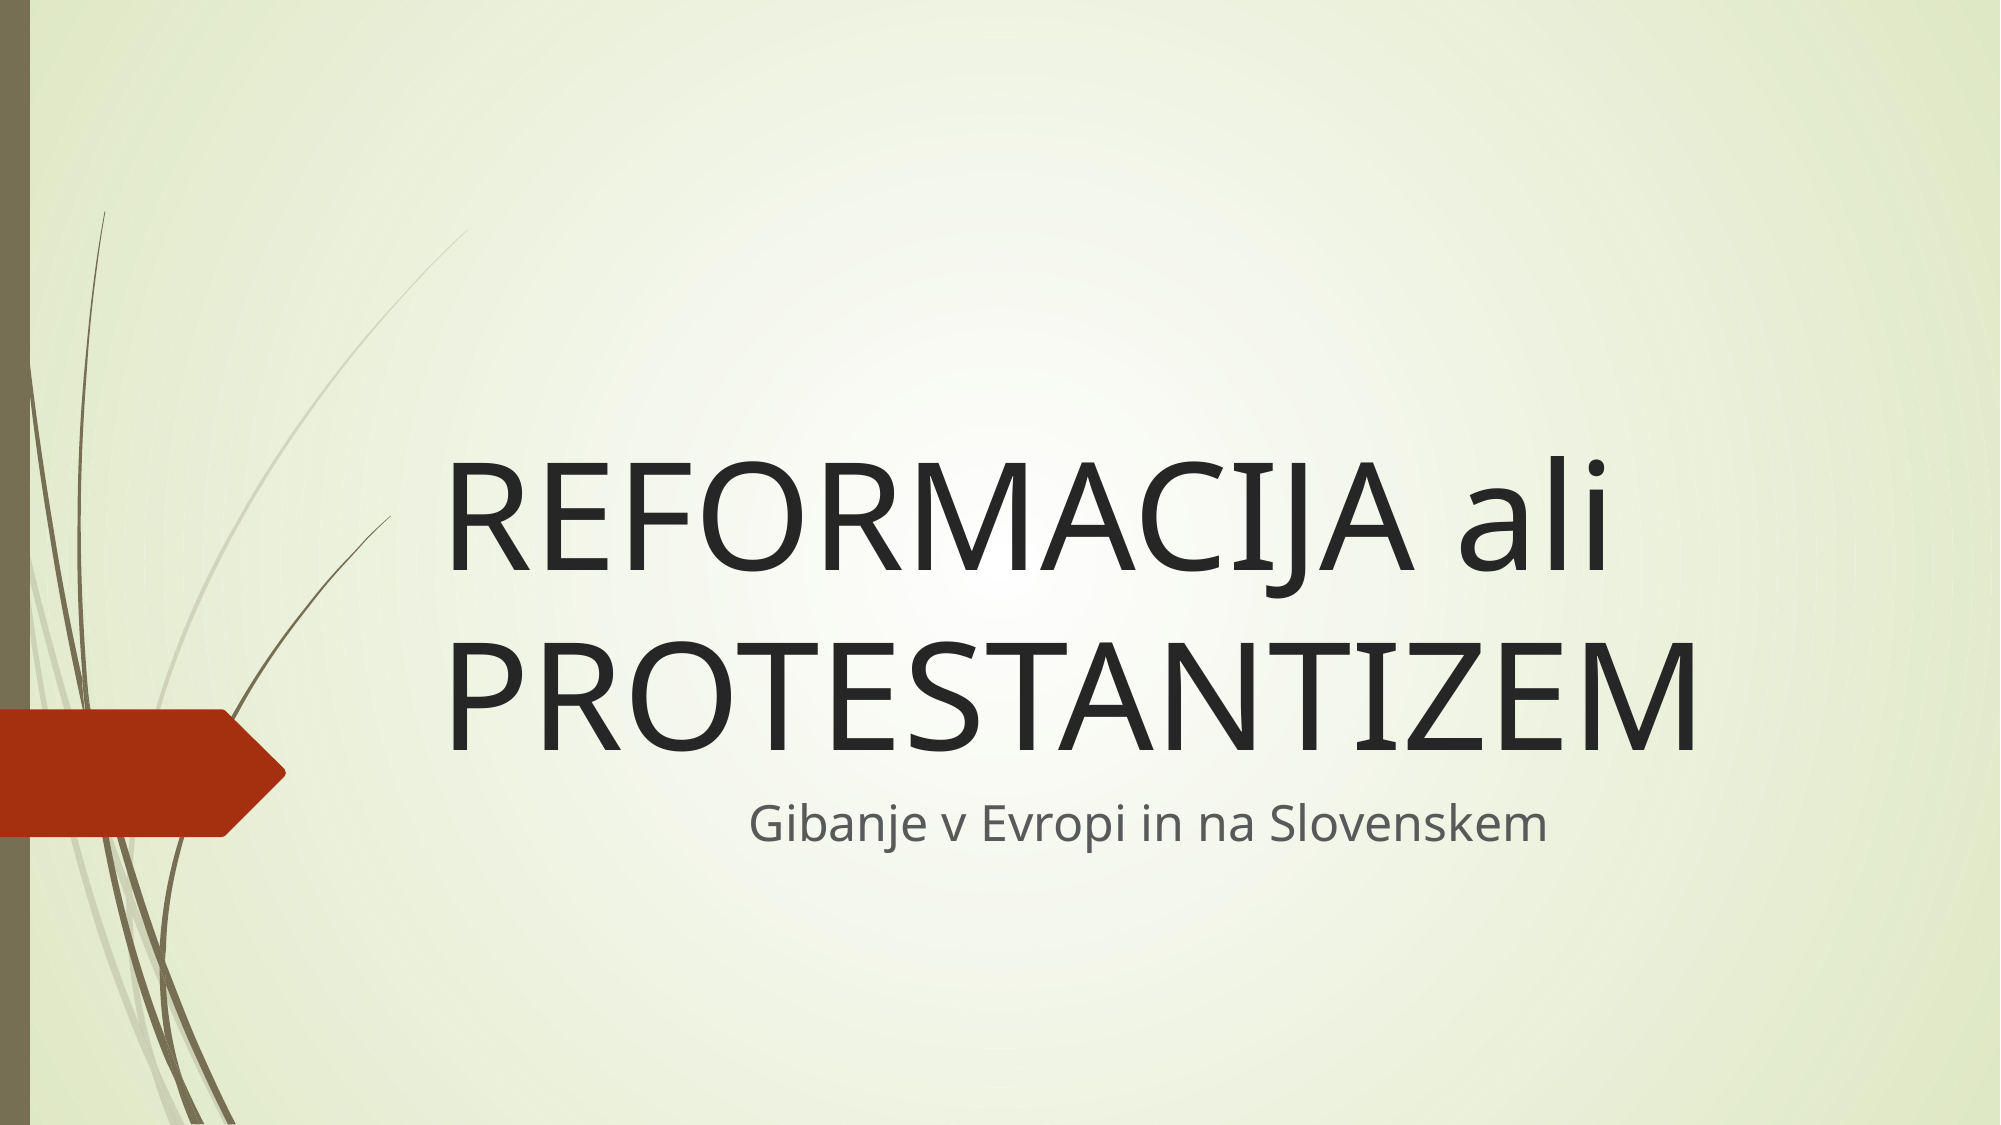

# REFORMACIJA ali PROTESTANTIZEM
Gibanje v Evropi in na Slovenskem